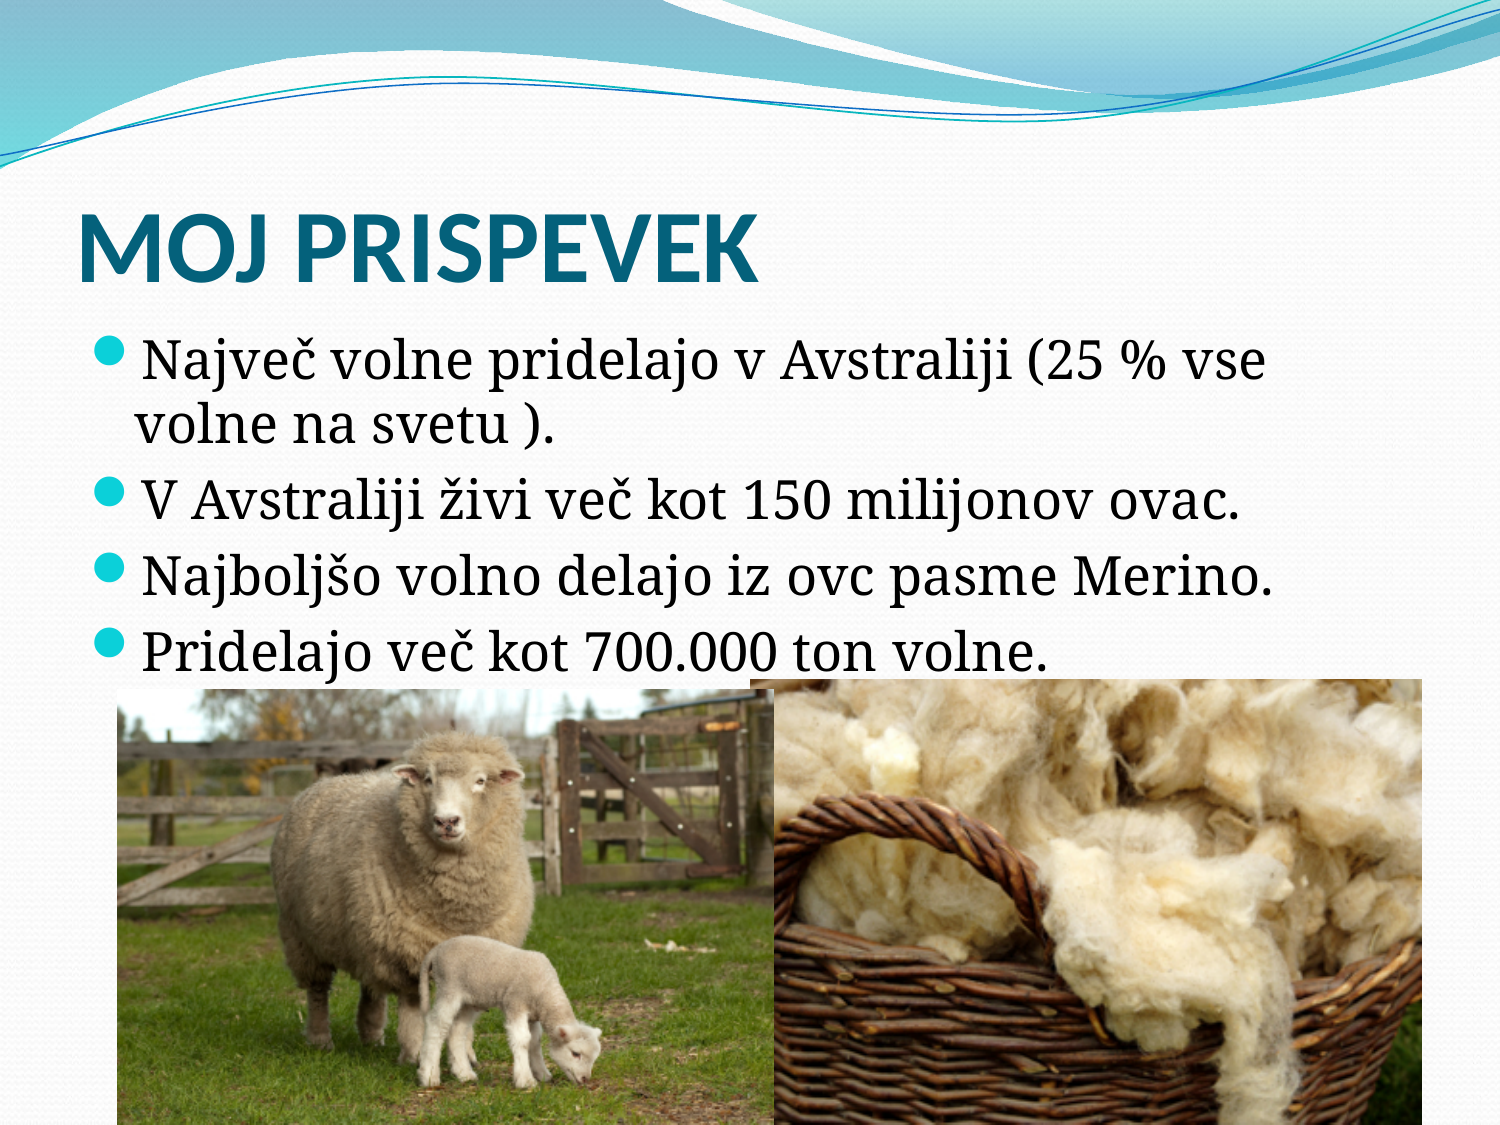

# MOJ PRISPEVEK
Največ volne pridelajo v Avstraliji (25 % vse volne na svetu ).
V Avstraliji živi več kot 150 milijonov ovac.
Najboljšo volno delajo iz ovc pasme Merino.
Pridelajo več kot 700.000 ton volne.